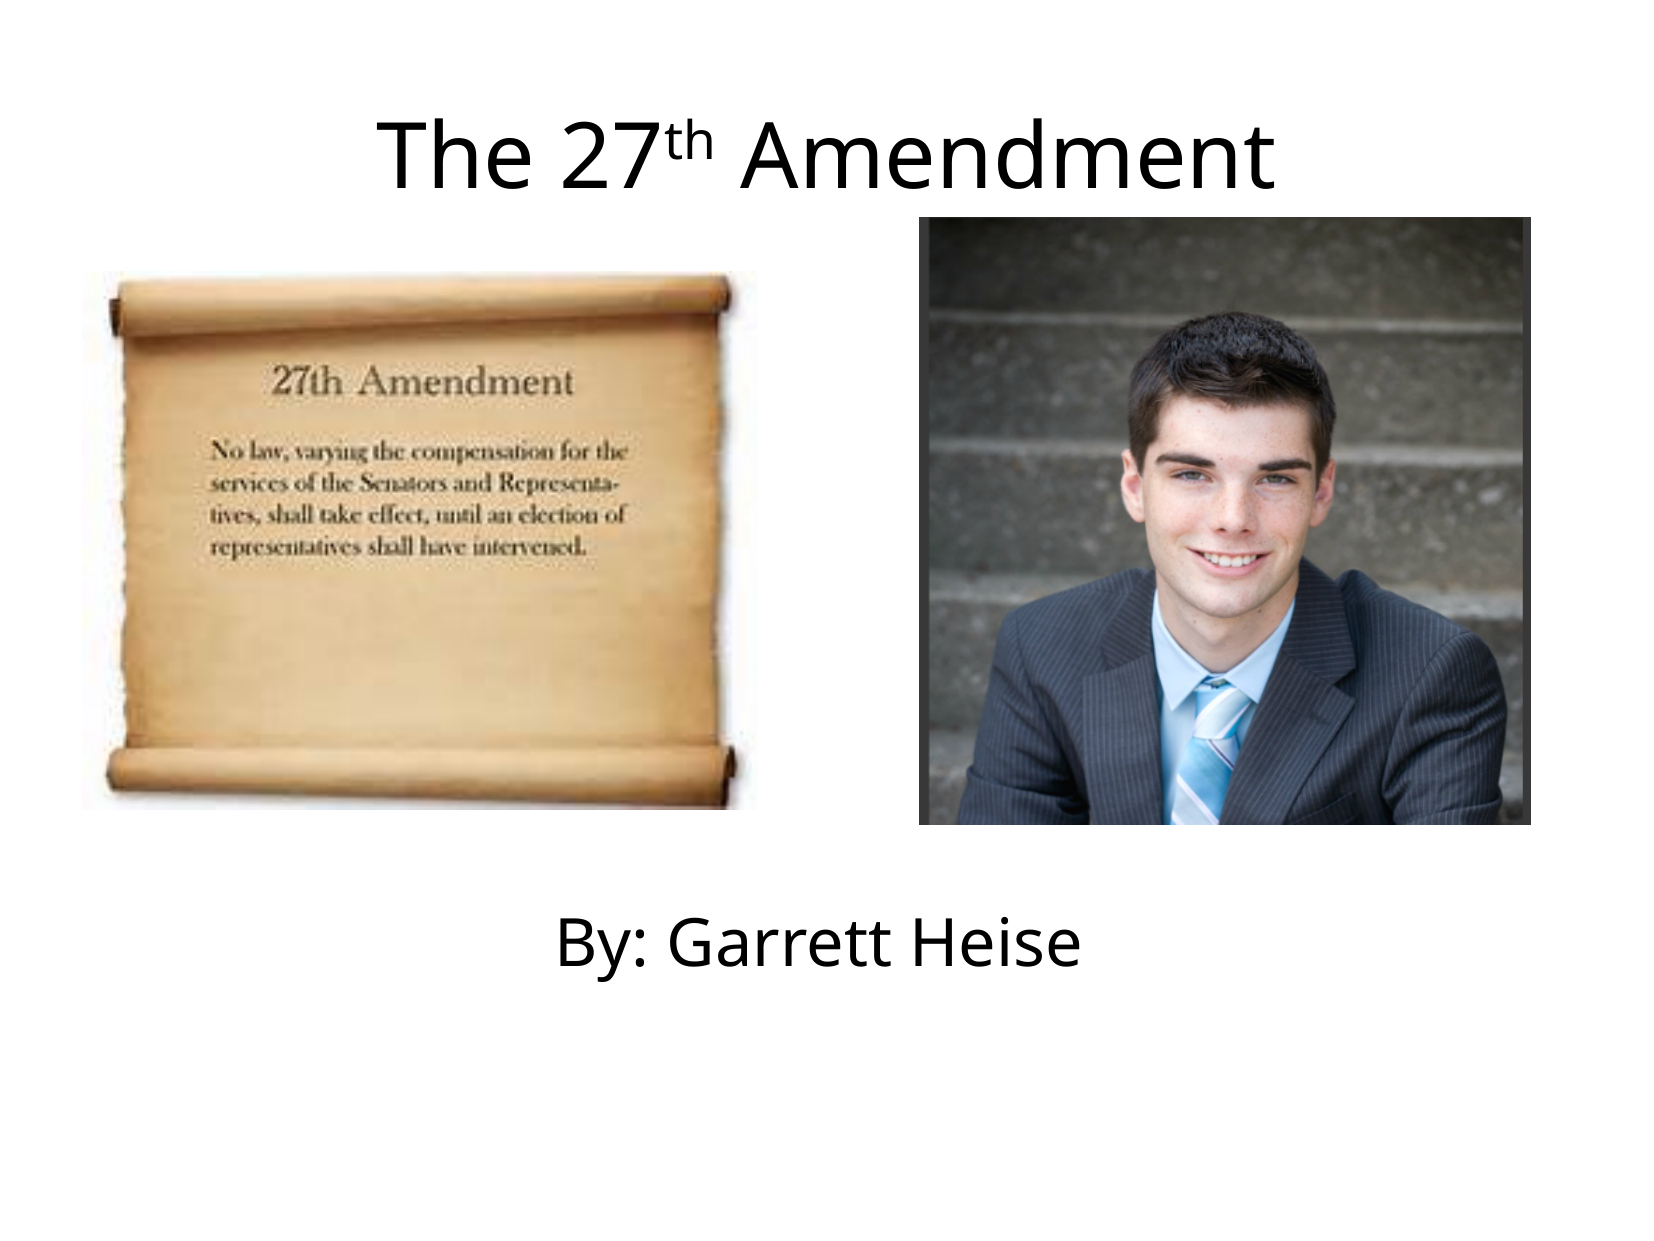

# The 27th Amendment
By: Garrett Heise